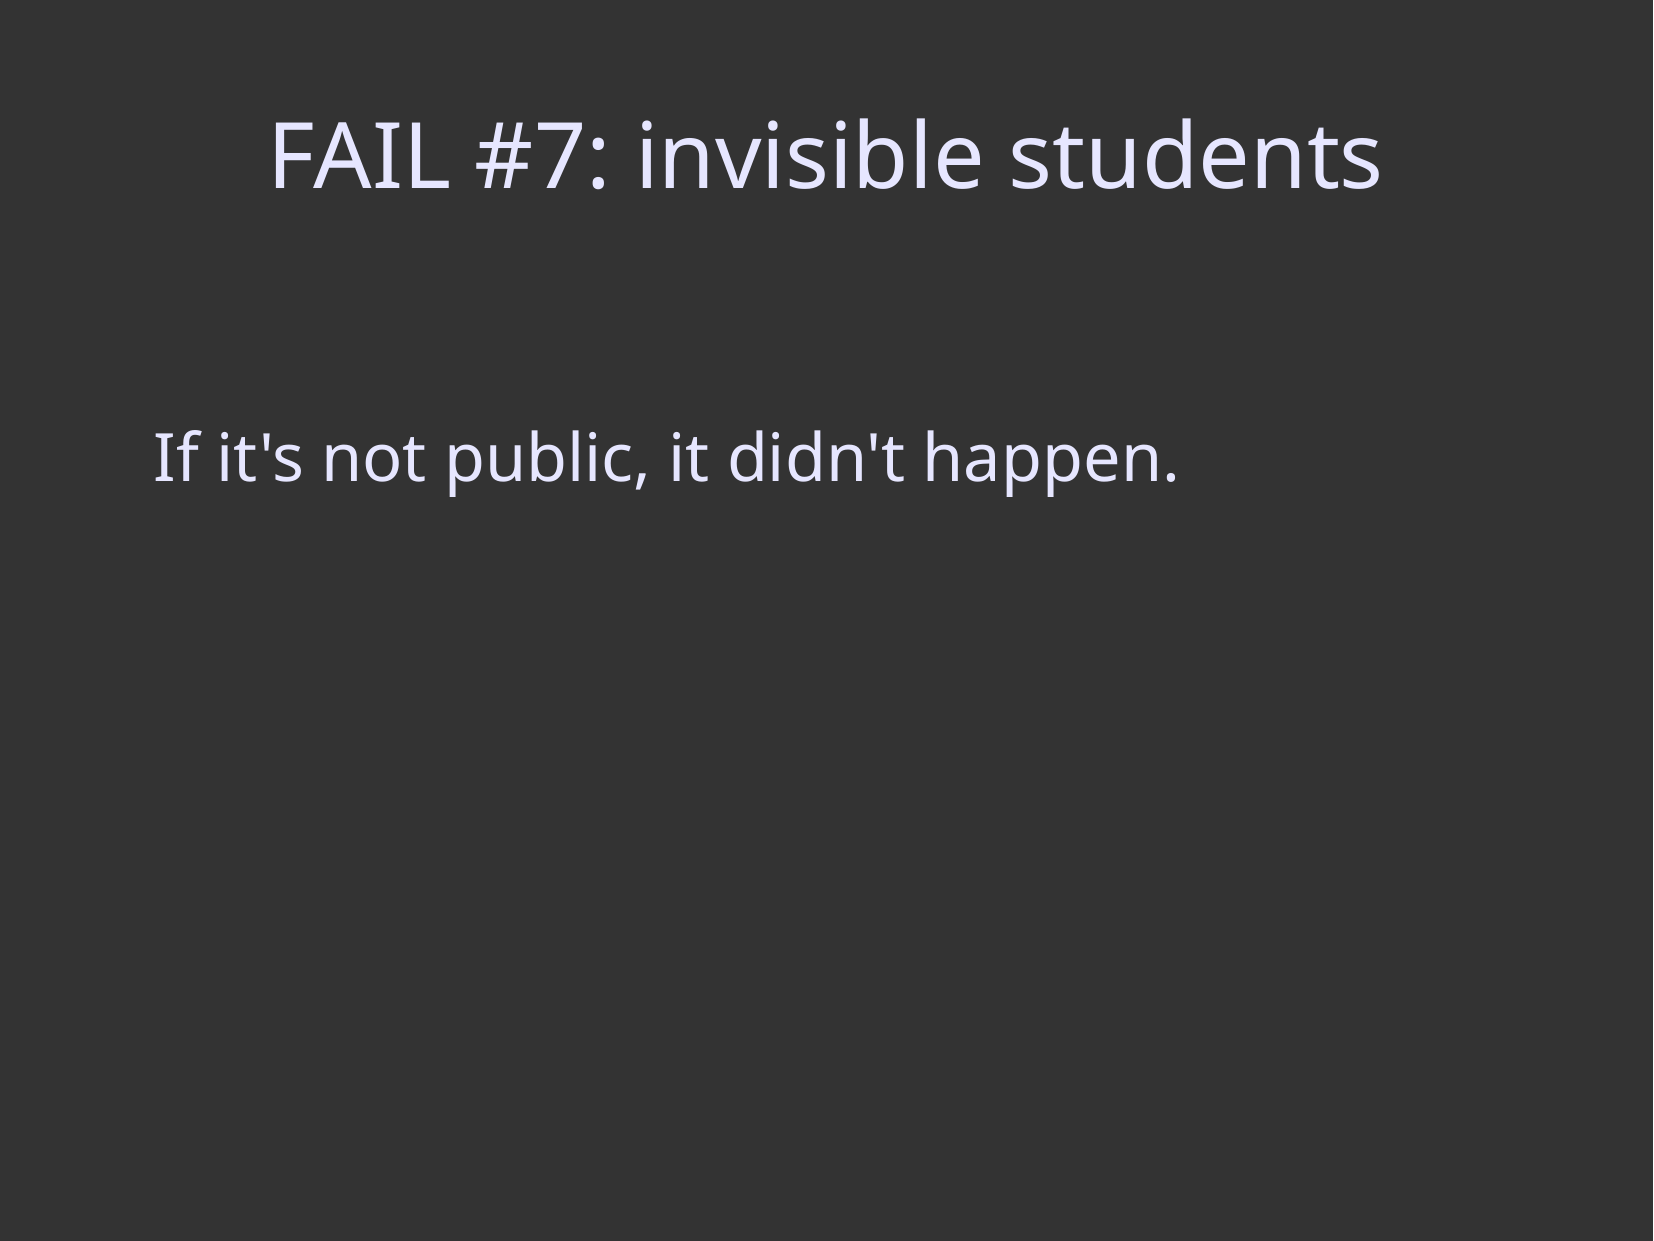

# FAIL #7: invisible students
If it's not public, it didn't happen.